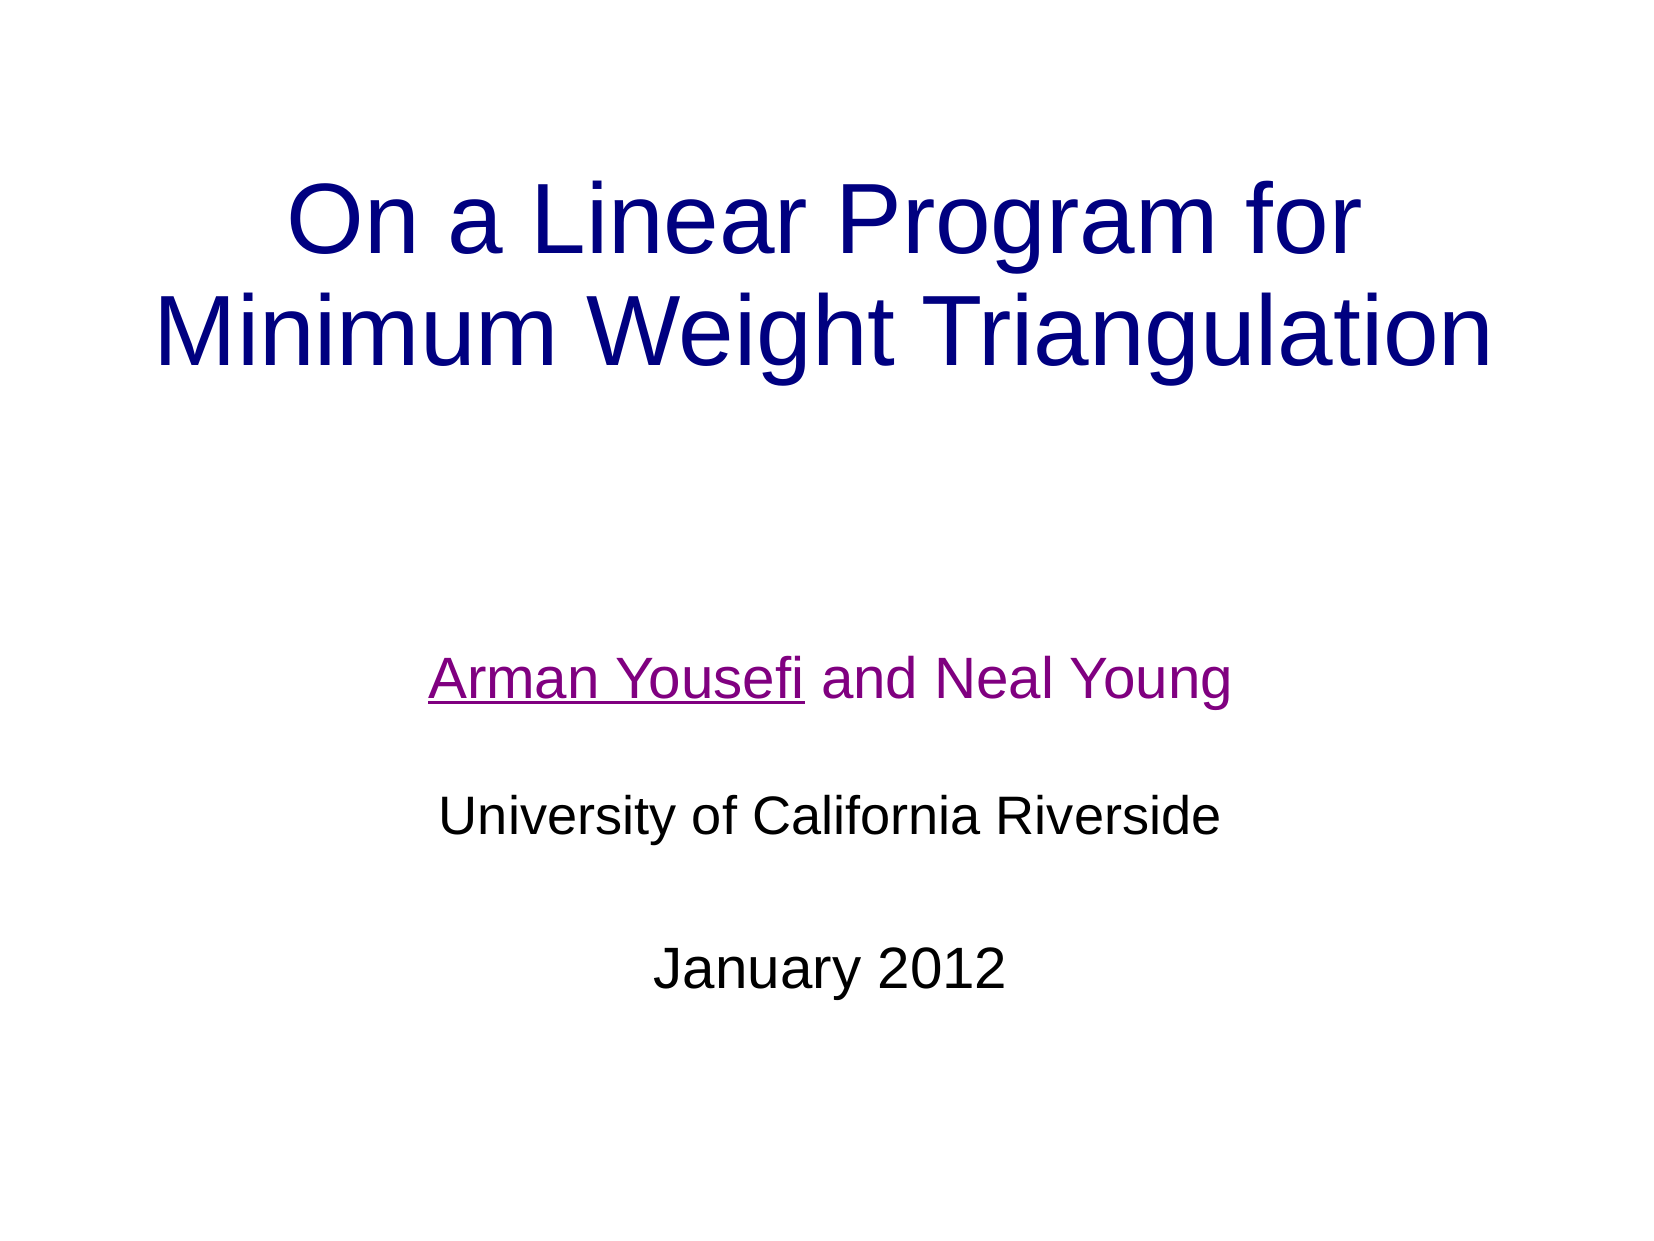

# On a Linear Program for Minimum Weight Triangulation
Arman Yousefi and Neal Young
University of California Riverside
January 2012